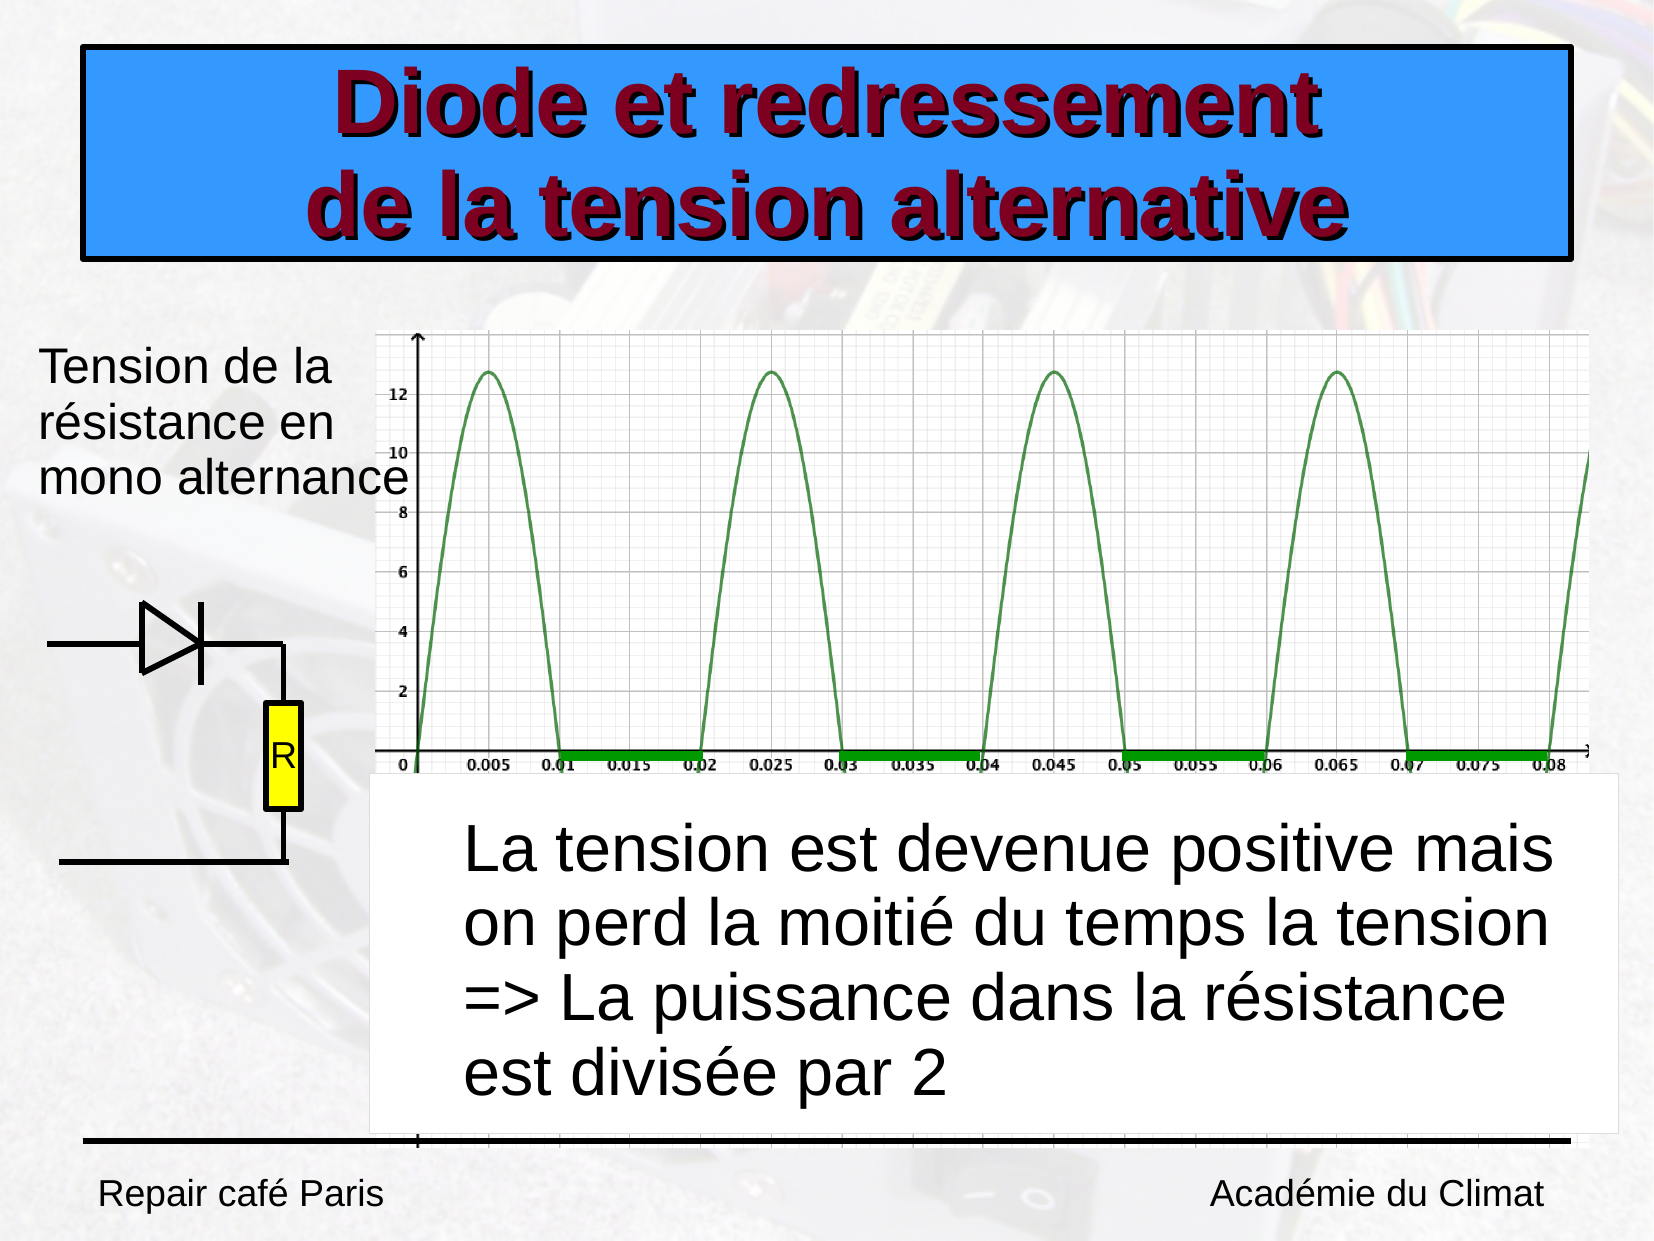

# Diode et redressement de la tension alternative
Tension de la
résistance en
mono alternance
R
La tension est devenue positive mais
on perd la moitié du temps la tension
=> La puissance dans la résistance
est divisée par 2
Repair café Paris	Académie du Climat